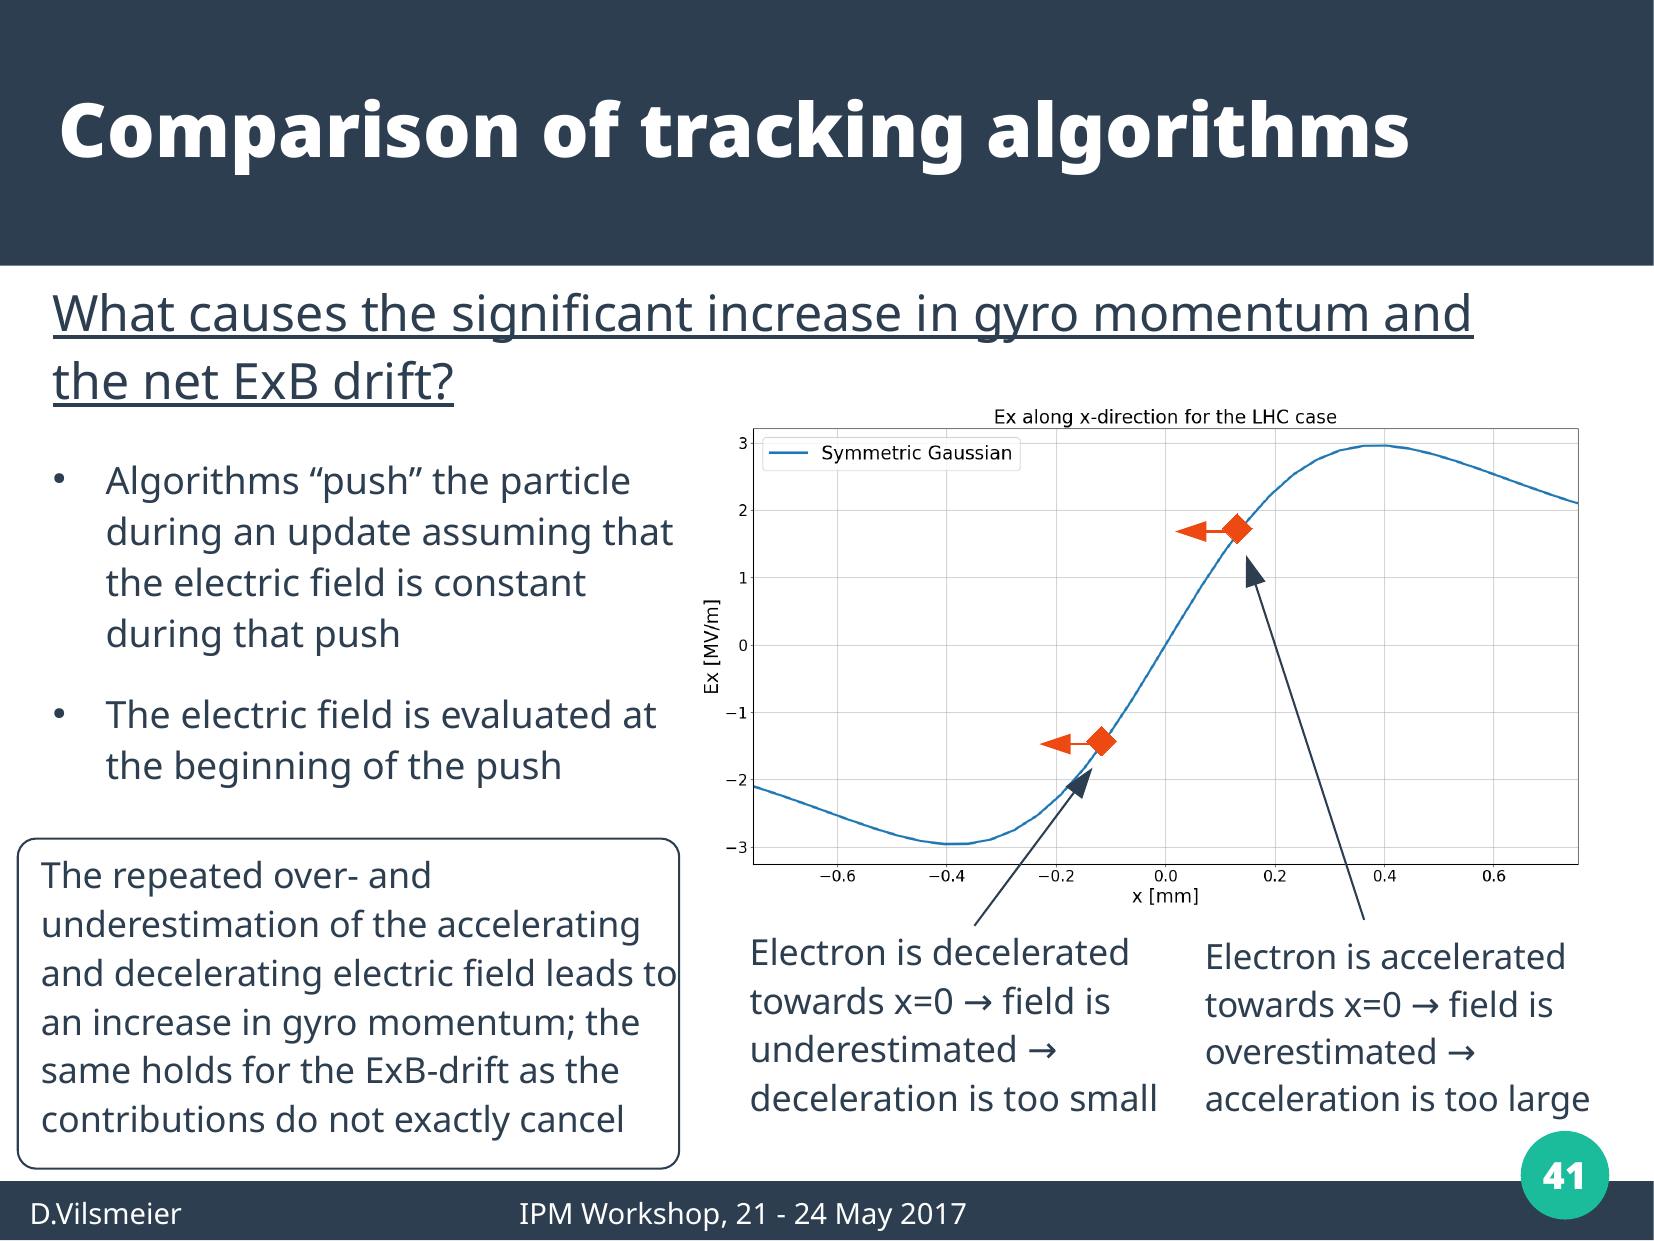

# Comparison of tracking algorithms
What causes the significant increase in gyro momentum and
the net ExB drift?
Algorithms “push” the particle during an update assuming that the electric field is constant during that push
The electric field is evaluated at the beginning of the push
The repeated over- and underestimation of the accelerating and decelerating electric field leads to an increase in gyro momentum; the same holds for the ExB-drift as the contributions do not exactly cancel
Electron is decelerated towards x=0 → field is underestimated → deceleration is too small
Electron is accelerated towards x=0 → field is overestimated → acceleration is too large
41
D.Vilsmeier IPM Workshop, 21 - 24 May 2017